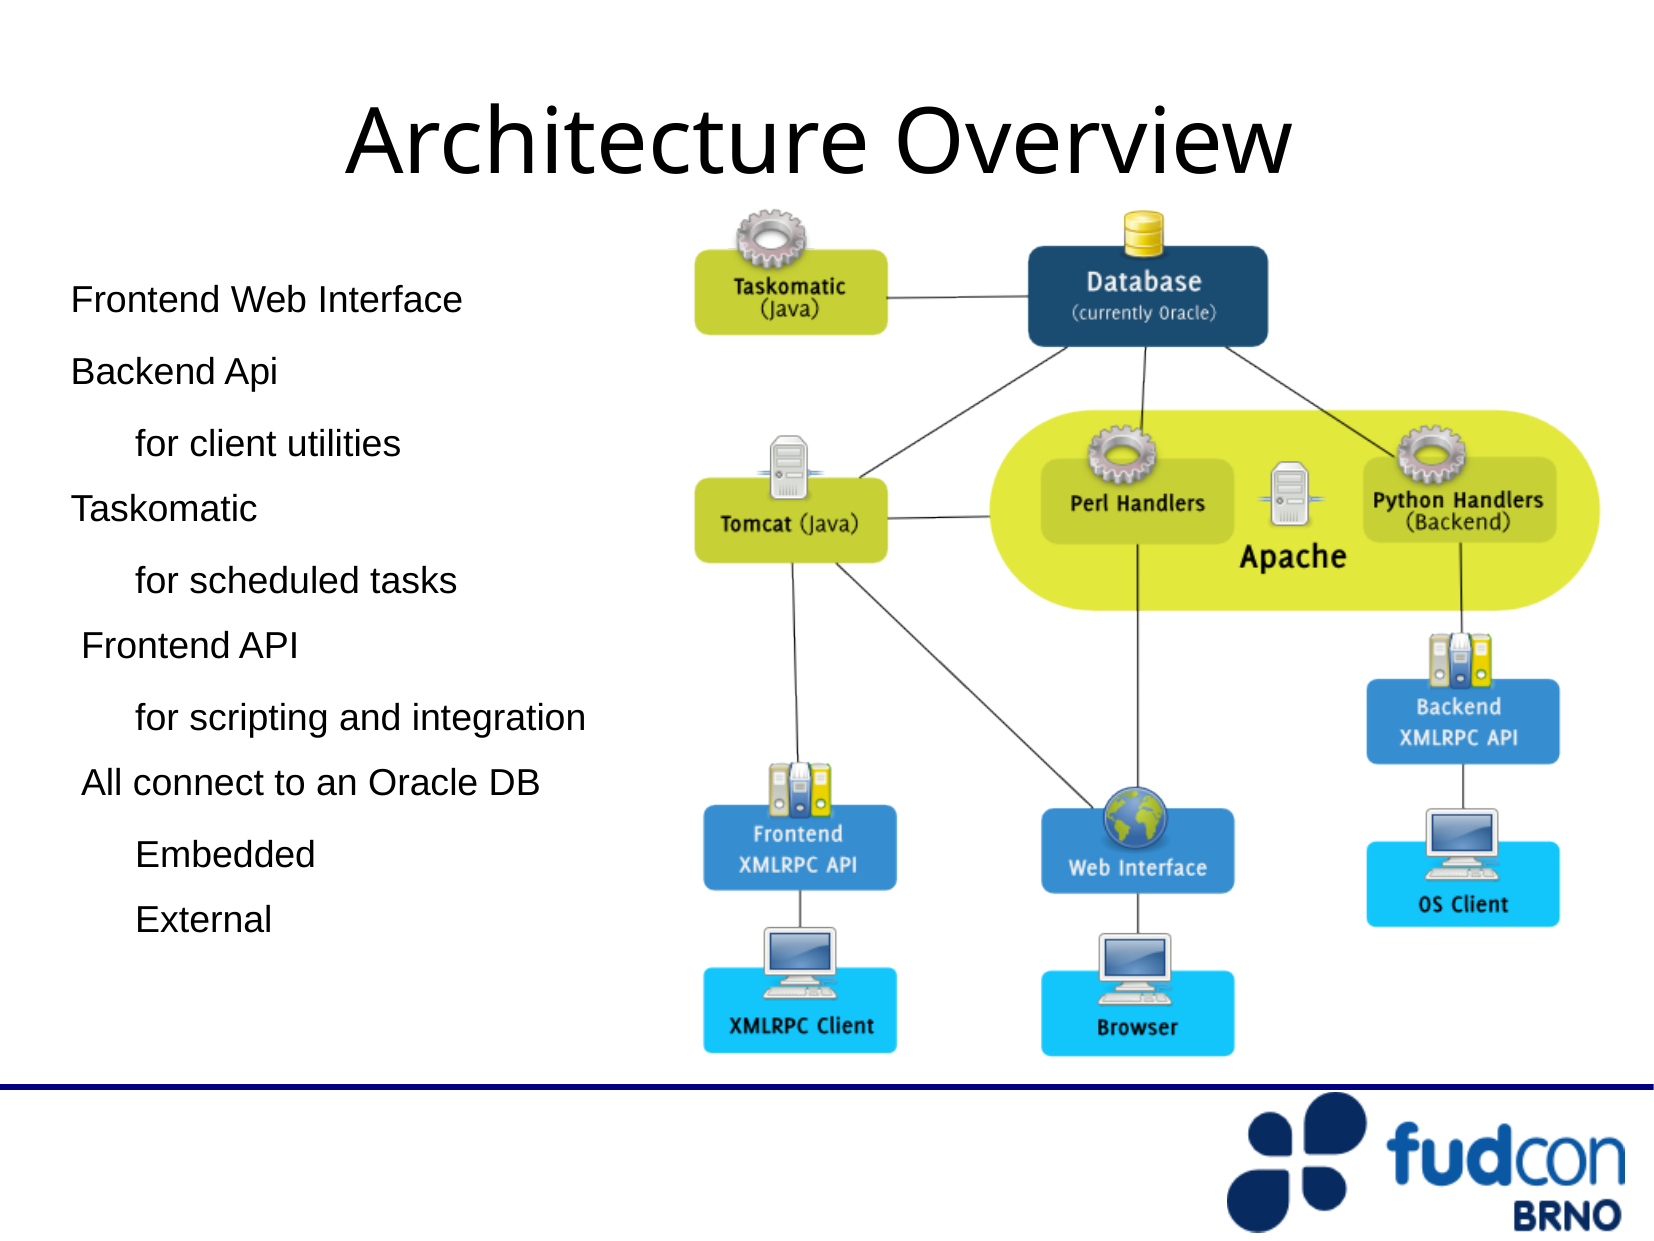

# Architecture Overview
 Frontend Web Interface
 Backend Api
for client utilities
 Taskomatic
for scheduled tasks
 Frontend API
for scripting and integration
 All connect to an Oracle DB
Embedded
External